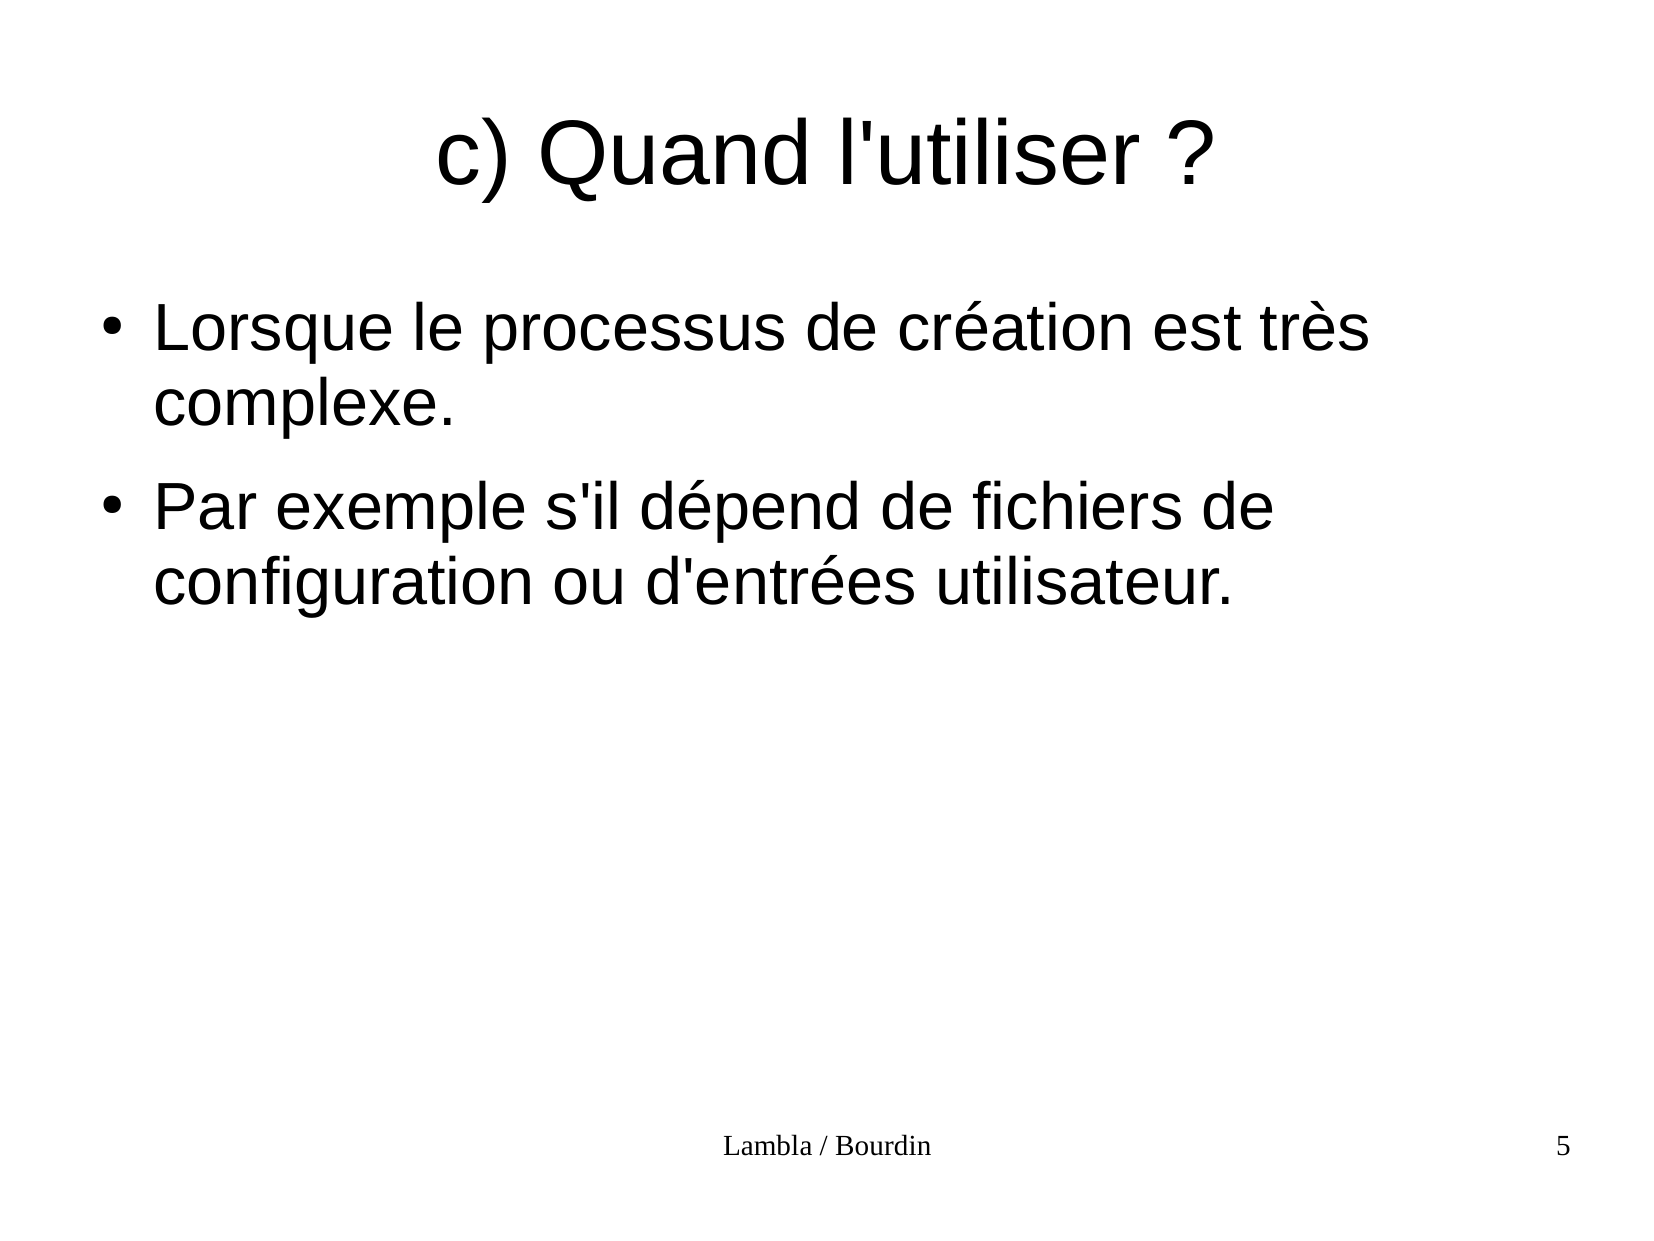

# c) Quand l'utiliser ?
Lorsque le processus de création est très complexe.
Par exemple s'il dépend de fichiers de configuration ou d'entrées utilisateur.
Lambla / Bourdin
5